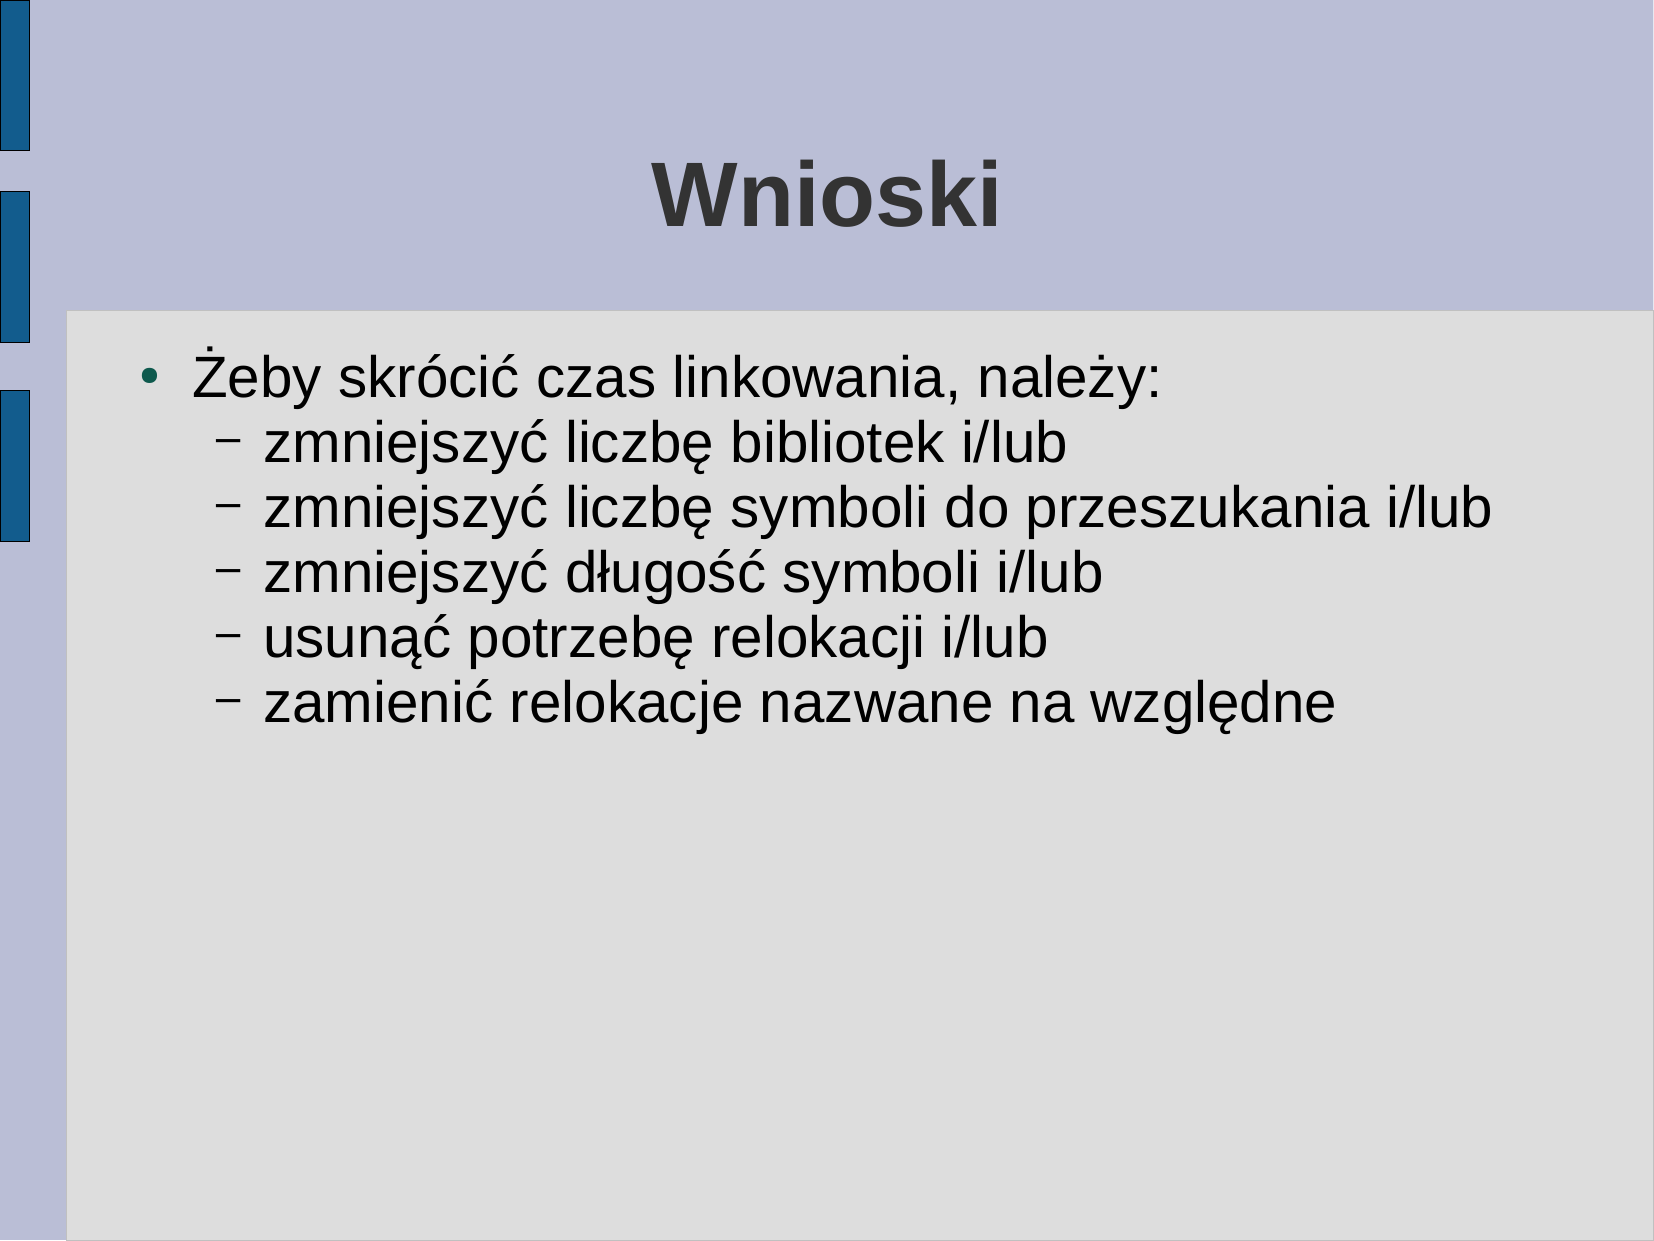

# Wnioski
Żeby skrócić czas linkowania, należy:
zmniejszyć liczbę bibliotek i/lub
zmniejszyć liczbę symboli do przeszukania i/lub
zmniejszyć długość symboli i/lub
usunąć potrzebę relokacji i/lub
zamienić relokacje nazwane na względne